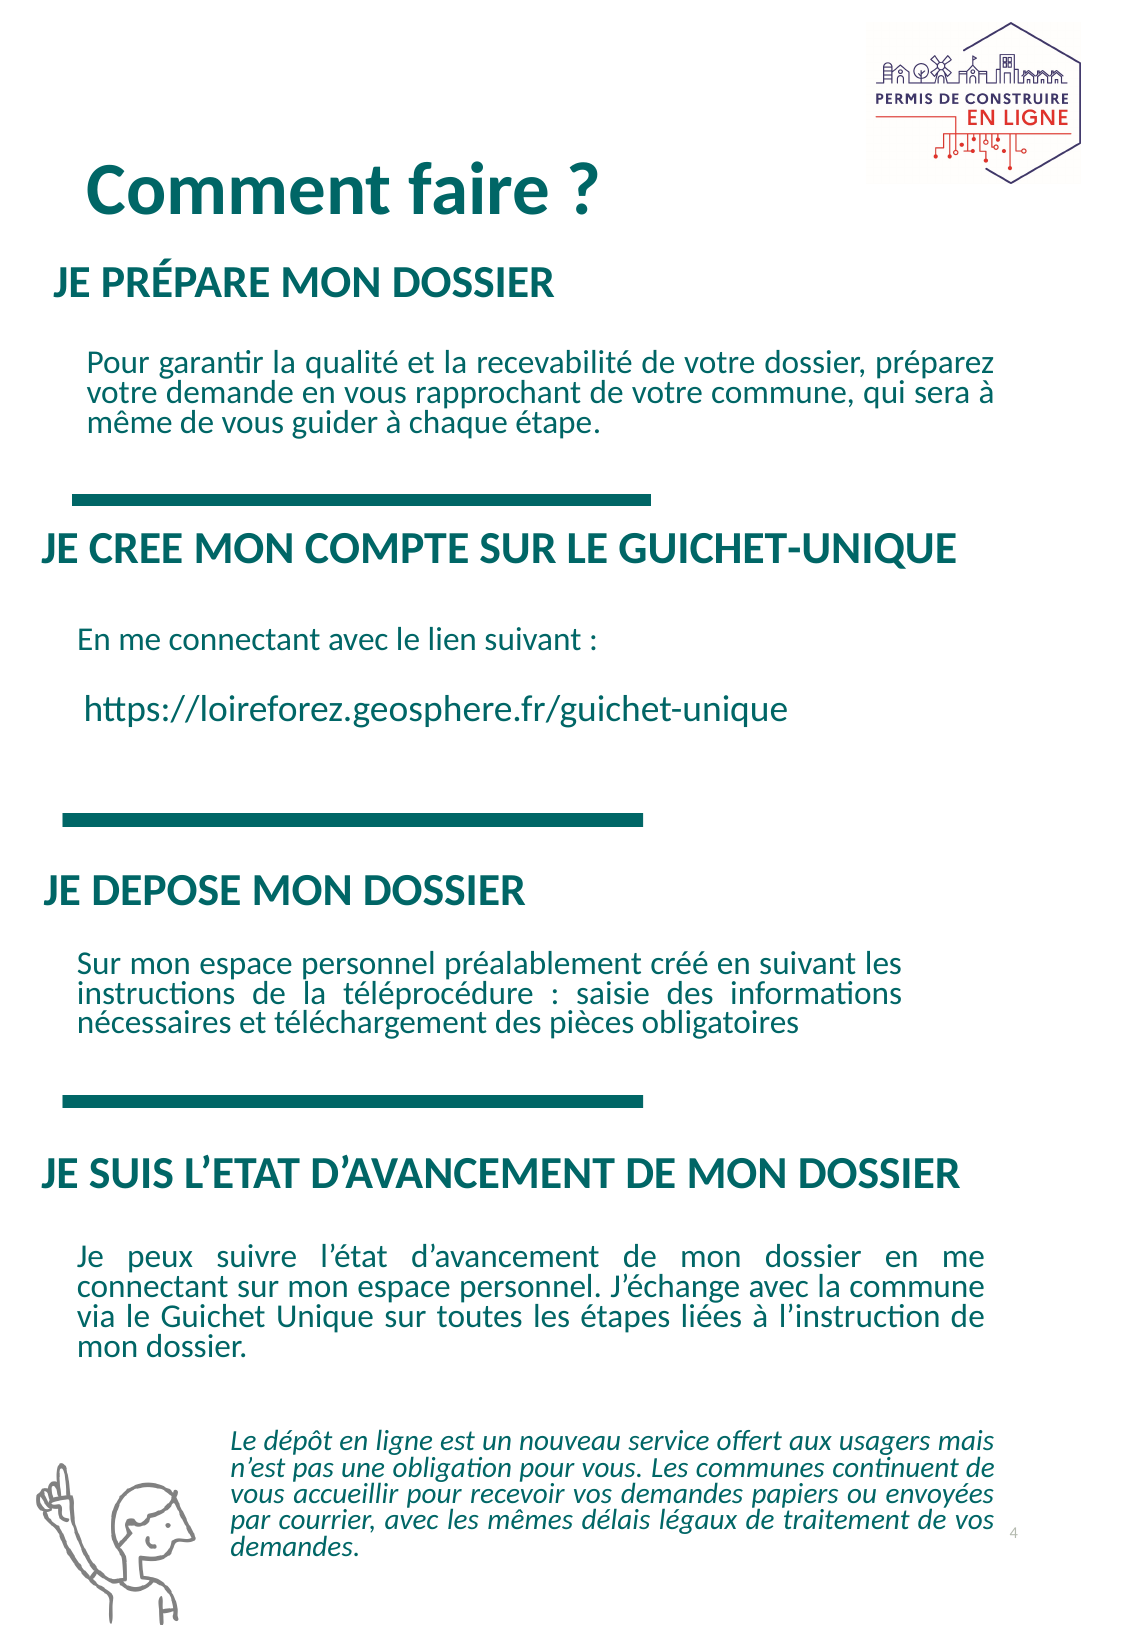

Comment faire ?
JE PRÉPARE MON DOSSIER
Pour garantir la qualité et la recevabilité de votre dossier, préparez votre demande en vous rapprochant de votre commune, qui sera à même de vous guider à chaque étape.
JE CREE MON COMPTE SUR LE GUICHET-UNIQUE
En me connectant avec le lien suivant :
 https://loireforez.geosphere.fr/guichet-unique
JE DEPOSE MON DOSSIER
Sur mon espace personnel préalablement créé en suivant les instructions de la téléprocédure : saisie des informations nécessaires et téléchargement des pièces obligatoires
JE SUIS L’ETAT D’AVANCEMENT DE MON DOSSIER
Je peux suivre l’état d’avancement de mon dossier en me connectant sur mon espace personnel. J’échange avec la commune via le Guichet Unique sur toutes les étapes liées à l’instruction de mon dossier.
Le dépôt en ligne est un nouveau service offert aux usagers mais n’est pas une obligation pour vous. Les communes continuent de vous accueillir pour recevoir vos demandes papiers ou envoyées par courrier, avec les mêmes délais légaux de traitement de vos demandes.